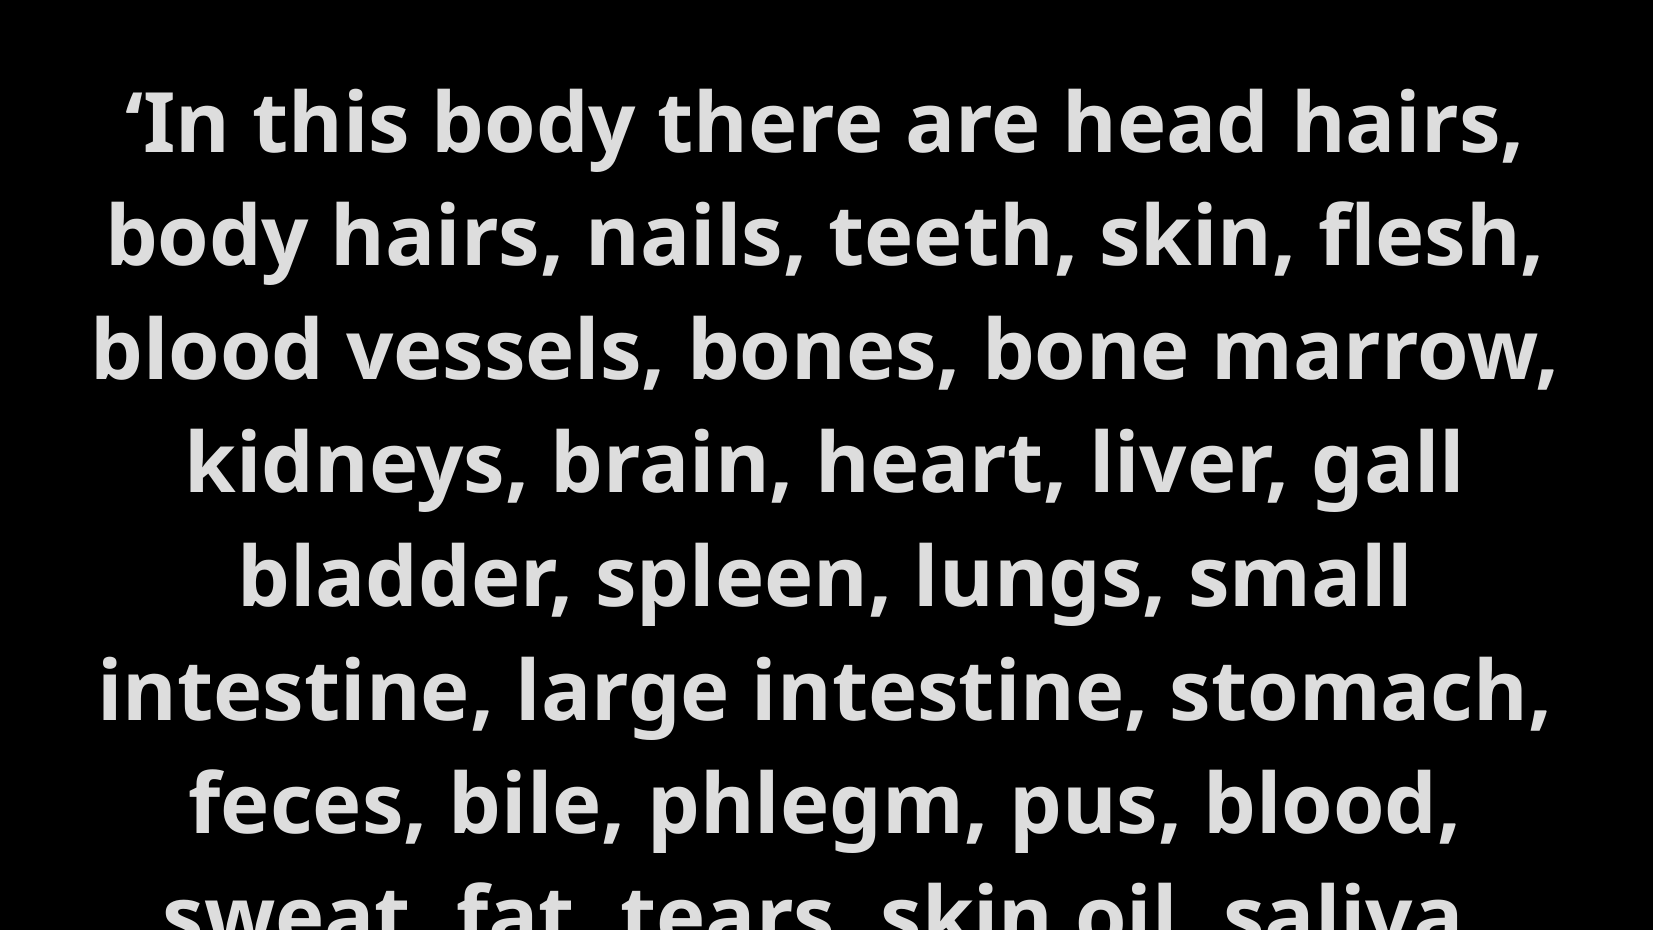

‘In this body there are head hairs, body hairs, nails, teeth, skin, flesh, blood vessels, bones, bone marrow, kidneys, brain, heart, liver, gall bladder, spleen, lungs, small intestine, large intestine, stomach, feces, bile, phlegm, pus, blood, sweat, fat, tears, skin oil, saliva, mucus, fluid in the joints, and urine.’